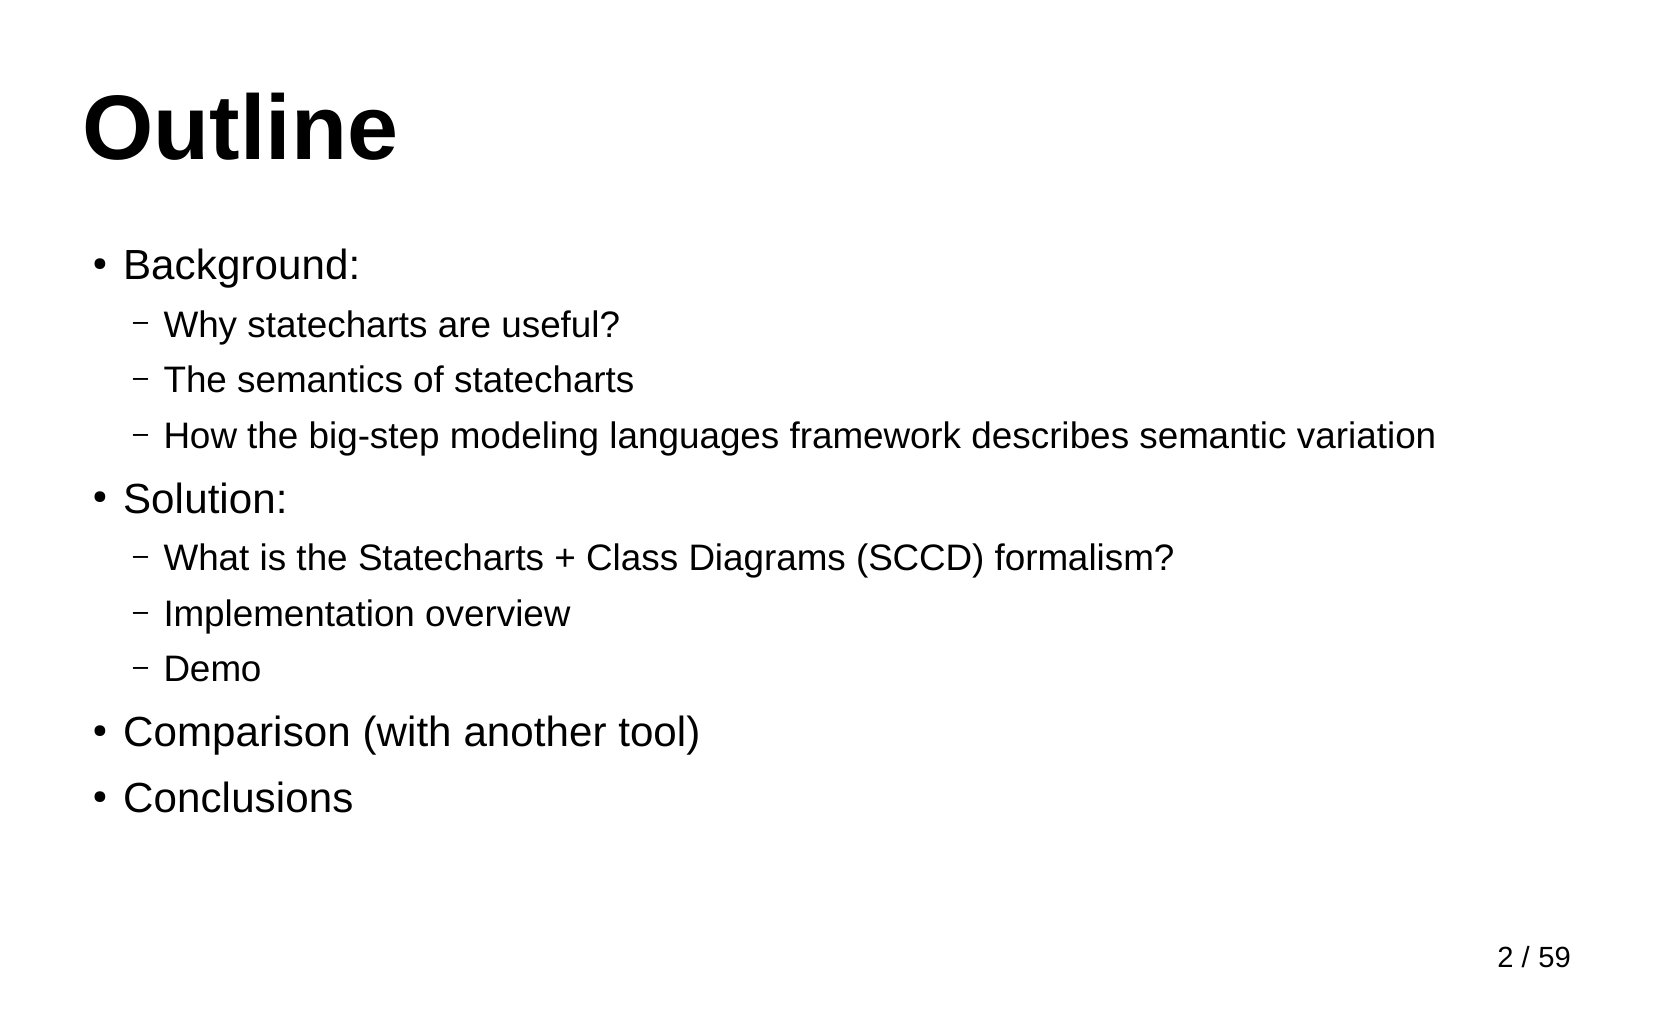

# Outline
Background:
Why statecharts are useful?
The semantics of statecharts
How the big-step modeling languages framework describes semantic variation
Solution:
What is the Statecharts + Class Diagrams (SCCD) formalism?
Implementation overview
Demo
Comparison (with another tool)
Conclusions
2